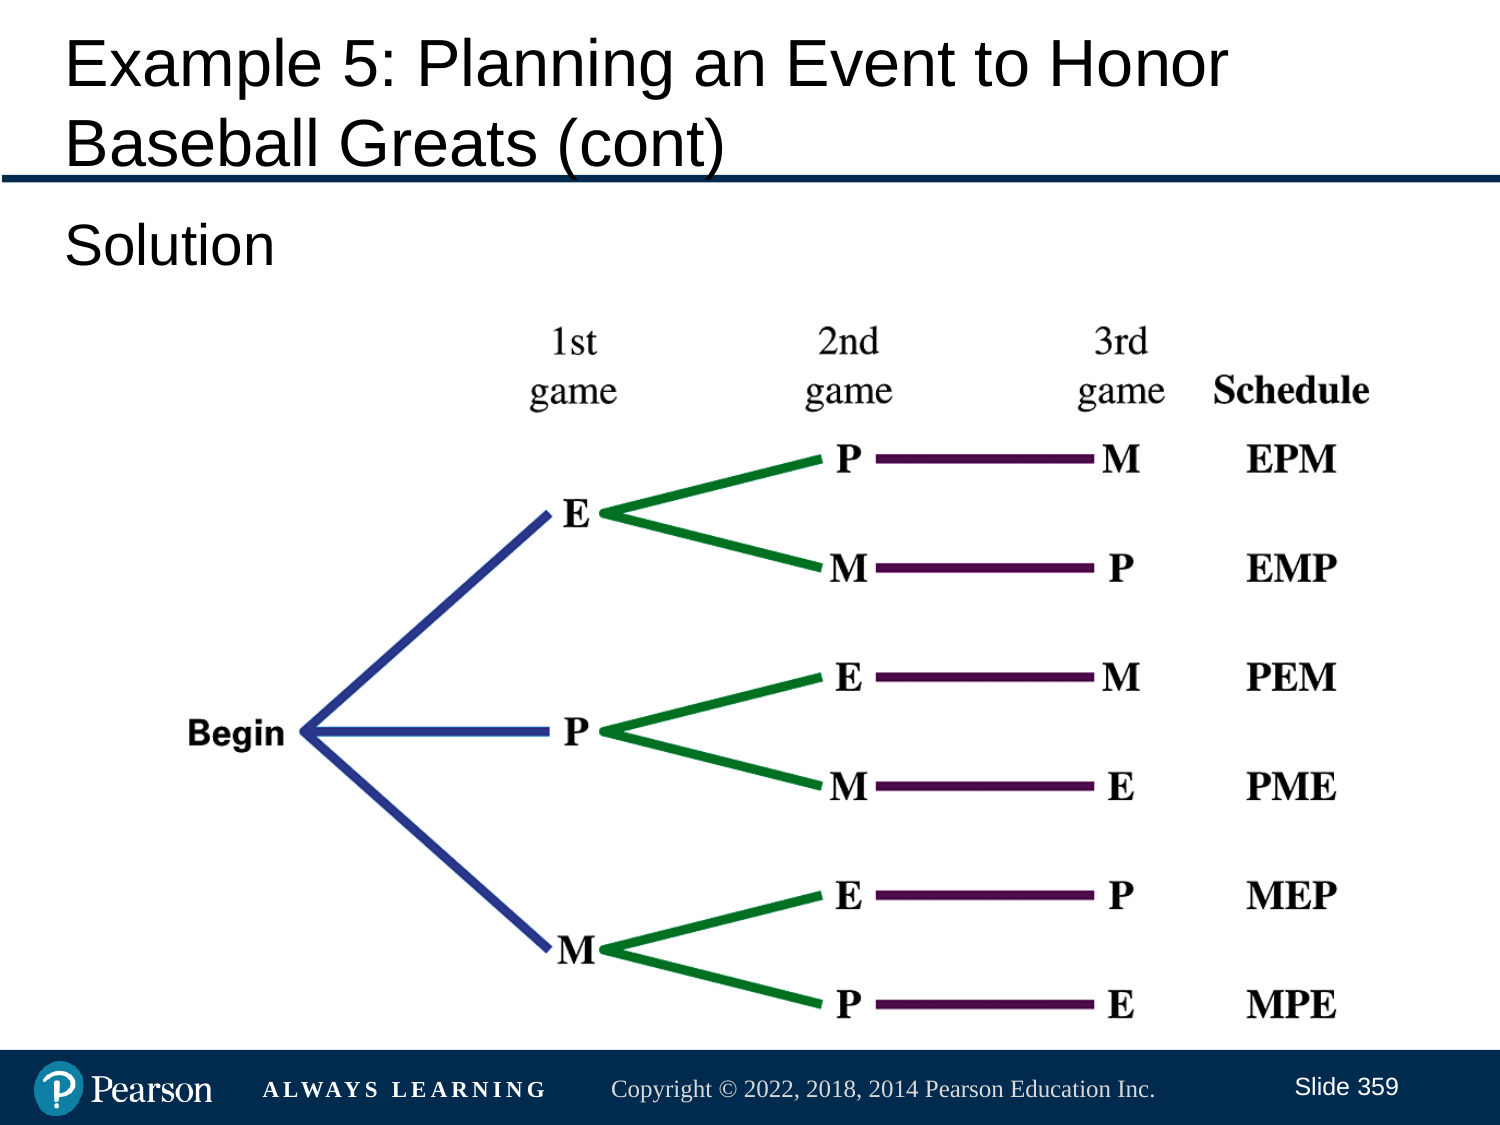

# Example 5: Planning an Event to Honor Baseball Greats (cont)
Solution